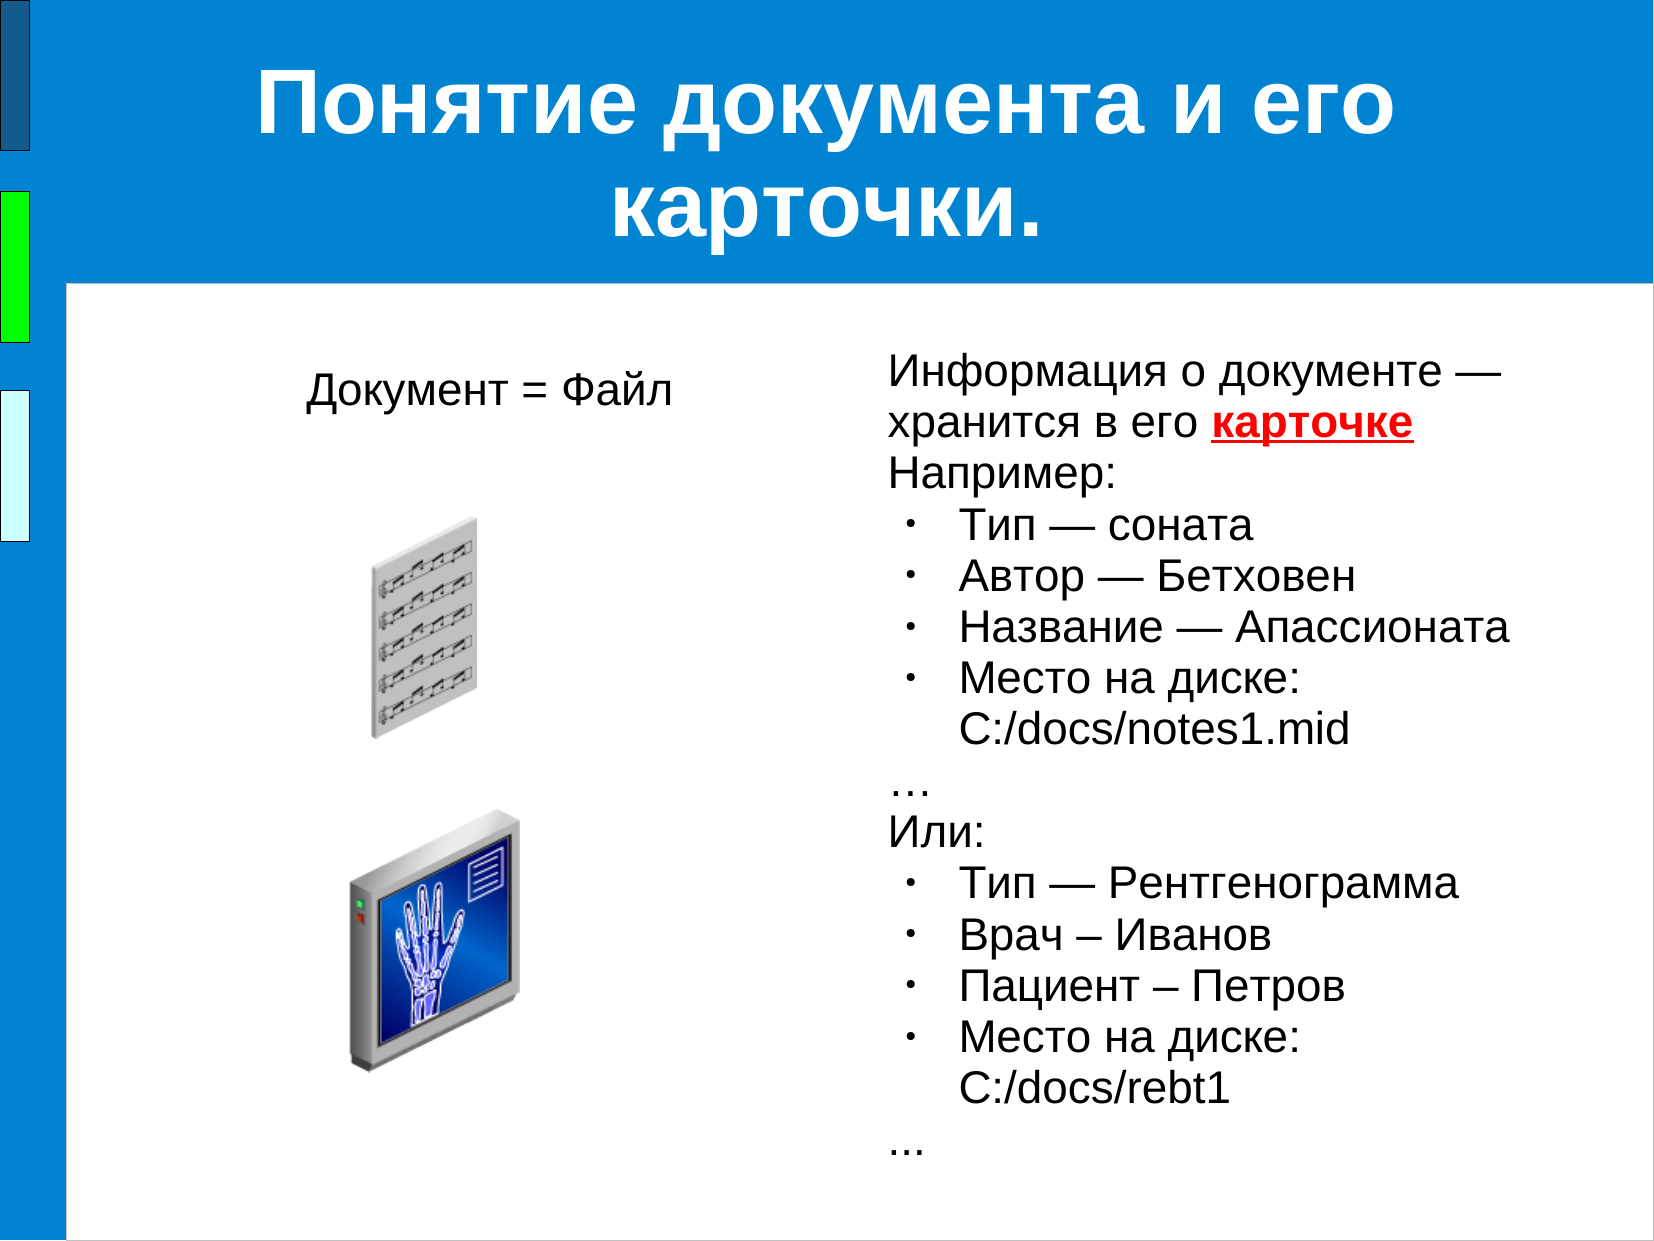

# Понятие документа и его карточки.
 Документ = Файл
Информация о документе — хранится в его карточке Например:
Тип — соната
Автор — Бетховен
Название — Апассионата
Место на диске: С:/docs/notes1.mid
…
Или:
Тип — Рентгенограмма
Врач – Иванов
Пациент – Петров
Место на диске: С:/docs/rebt1
...
ООО "Альфа-Интегрум", 2013г.